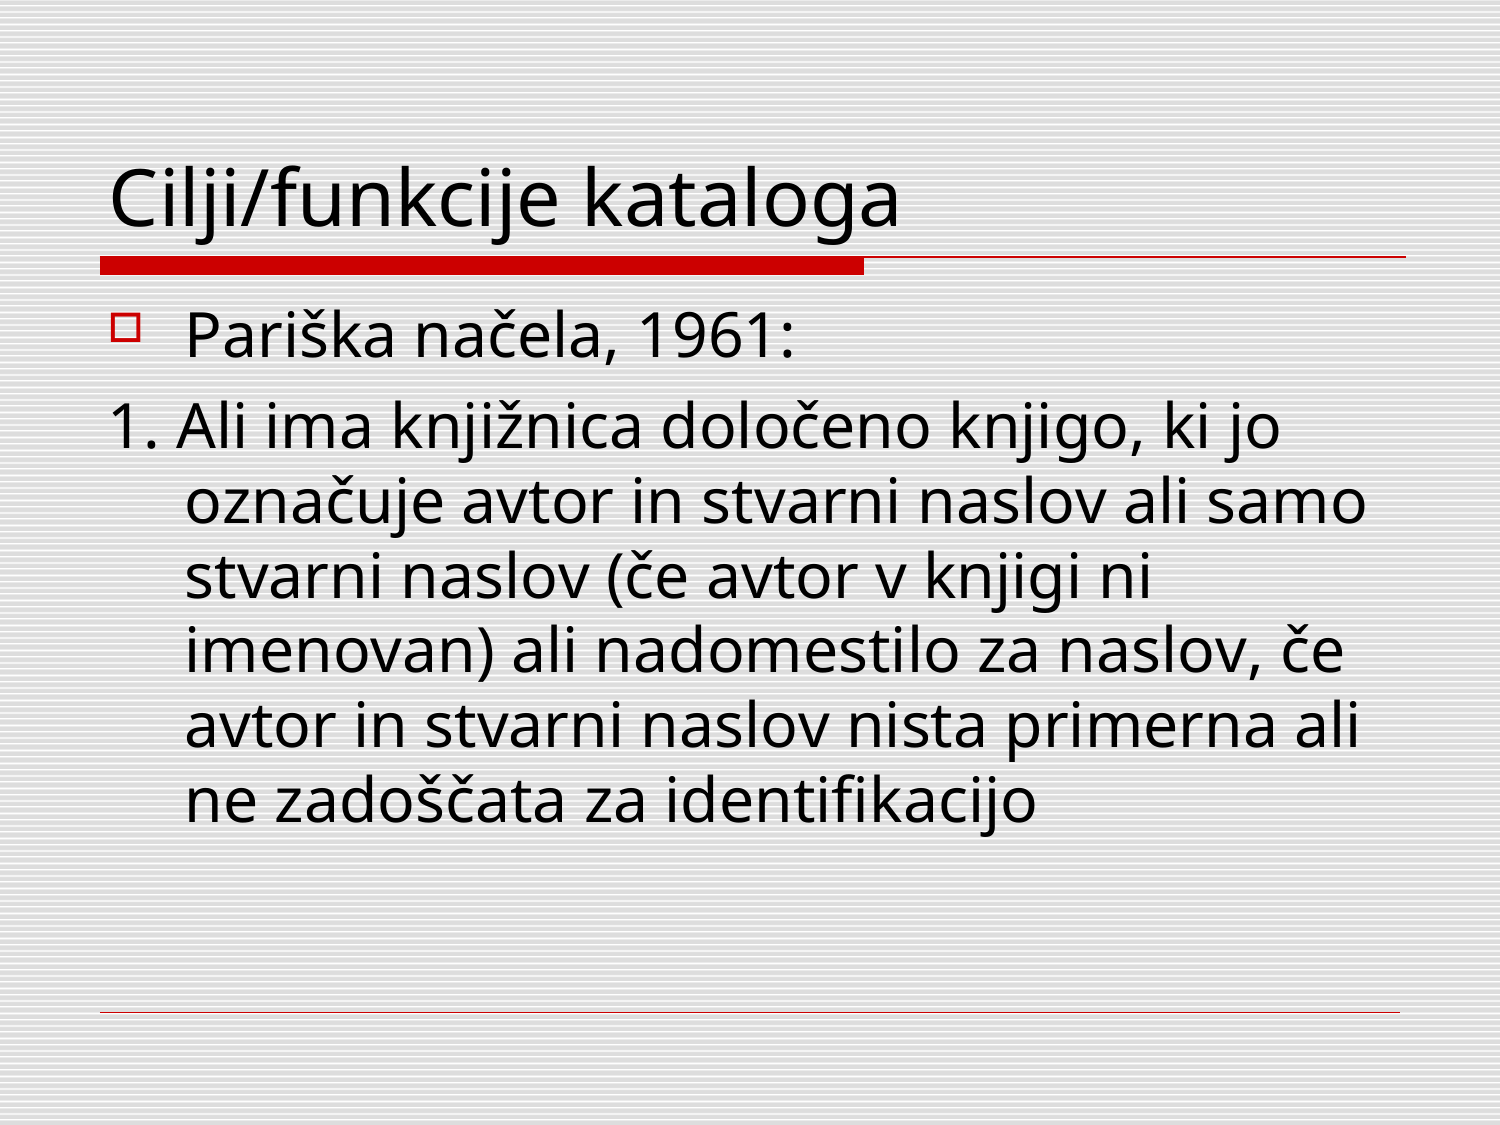

# Cilji/funkcije kataloga
Pariška načela, 1961:
1. Ali ima knjižnica določeno knjigo, ki jo označuje avtor in stvarni naslov ali samo stvarni naslov (če avtor v knjigi ni imenovan) ali nadomestilo za naslov, če avtor in stvarni naslov nista primerna ali ne zadoščata za identifikacijo